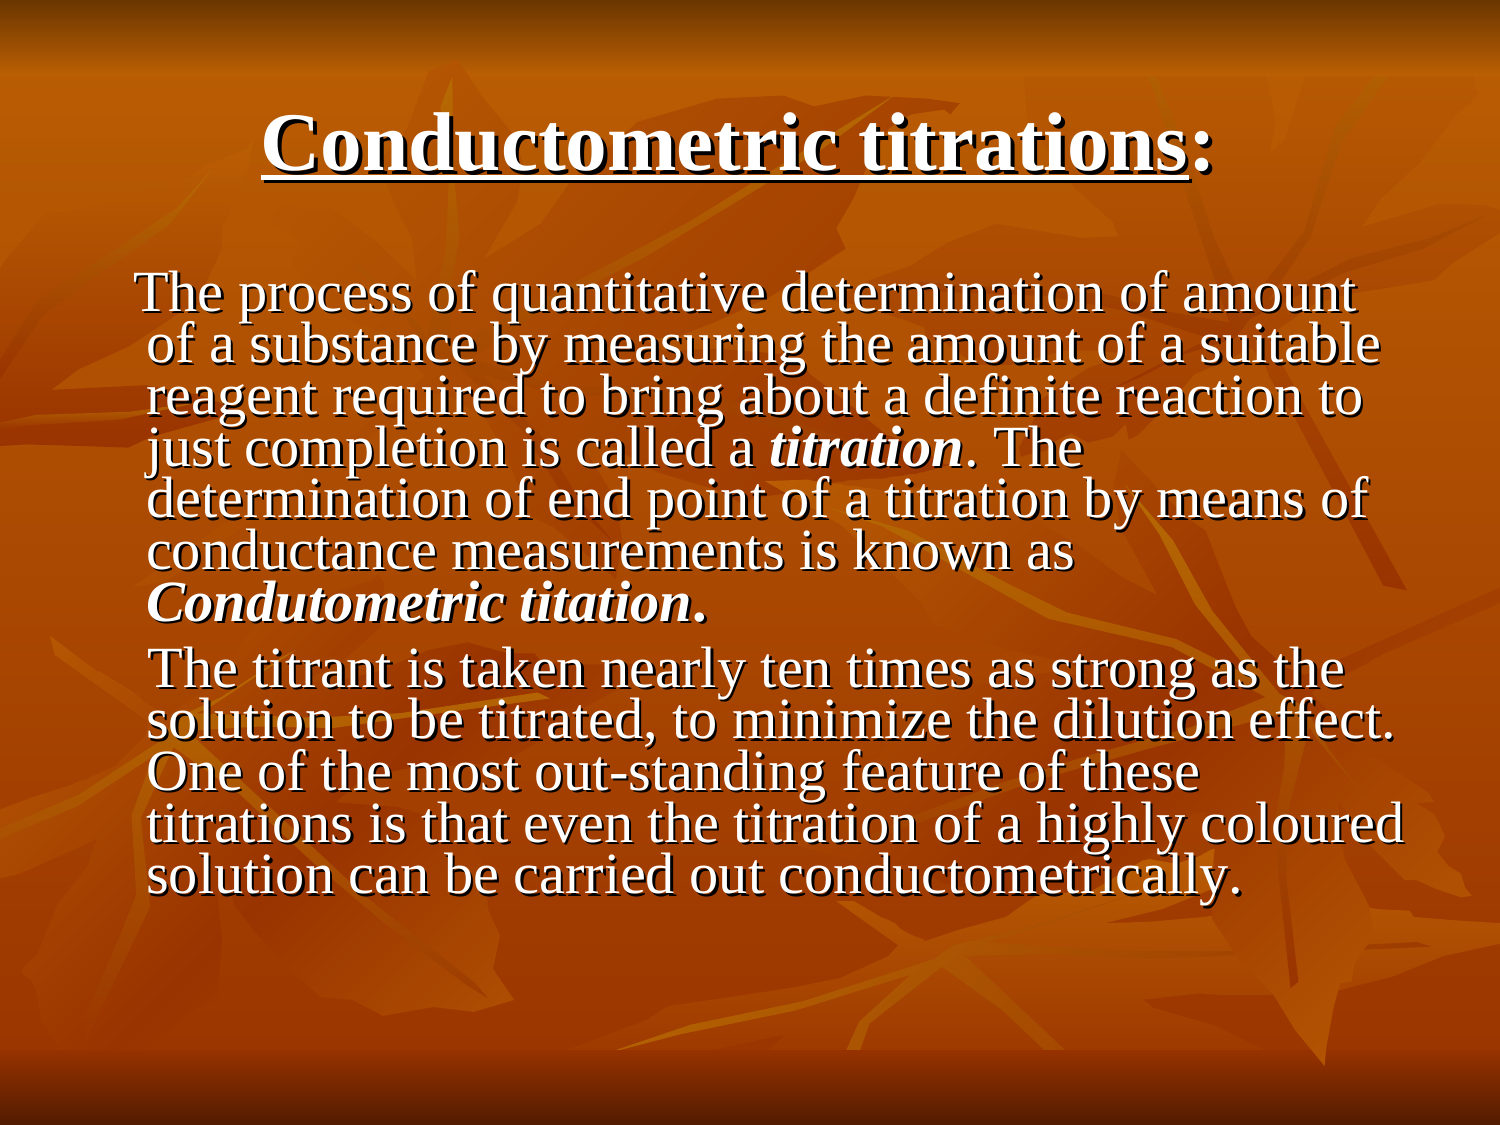

# Conductometric titrations:
 The process of quantitative determination of amount of a substance by measuring the amount of a suitable reagent required to bring about a definite reaction to just completion is called a titration. The determination of end point of a titration by means of conductance measurements is known as Condutometric titation.
 The titrant is taken nearly ten times as strong as the solution to be titrated, to minimize the dilution effect. One of the most out-standing feature of these titrations is that even the titration of a highly coloured solution can be carried out conductometrically.